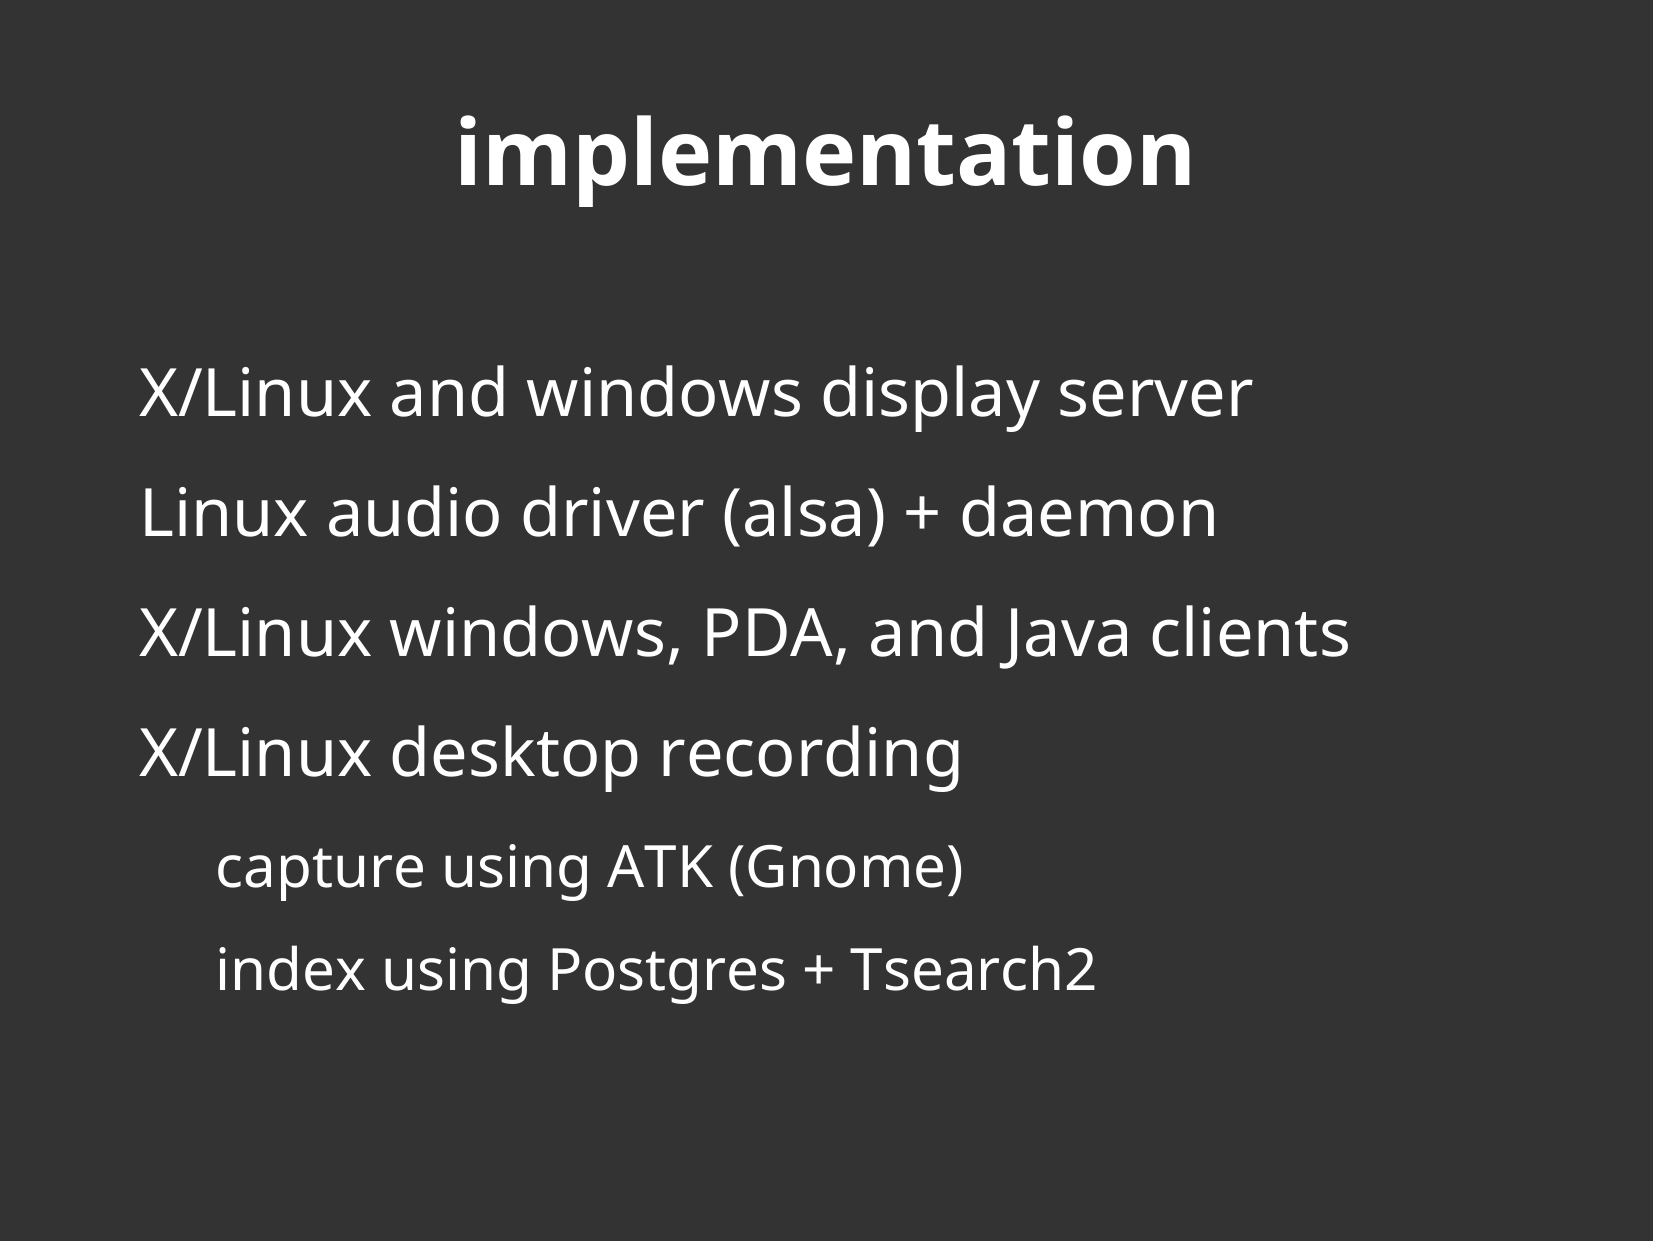

# implementation
X/Linux and windows display server
Linux audio driver (alsa) + daemon
X/Linux windows, PDA, and Java clients
X/Linux desktop recording
capture using ATK (Gnome)
index using Postgres + Tsearch2